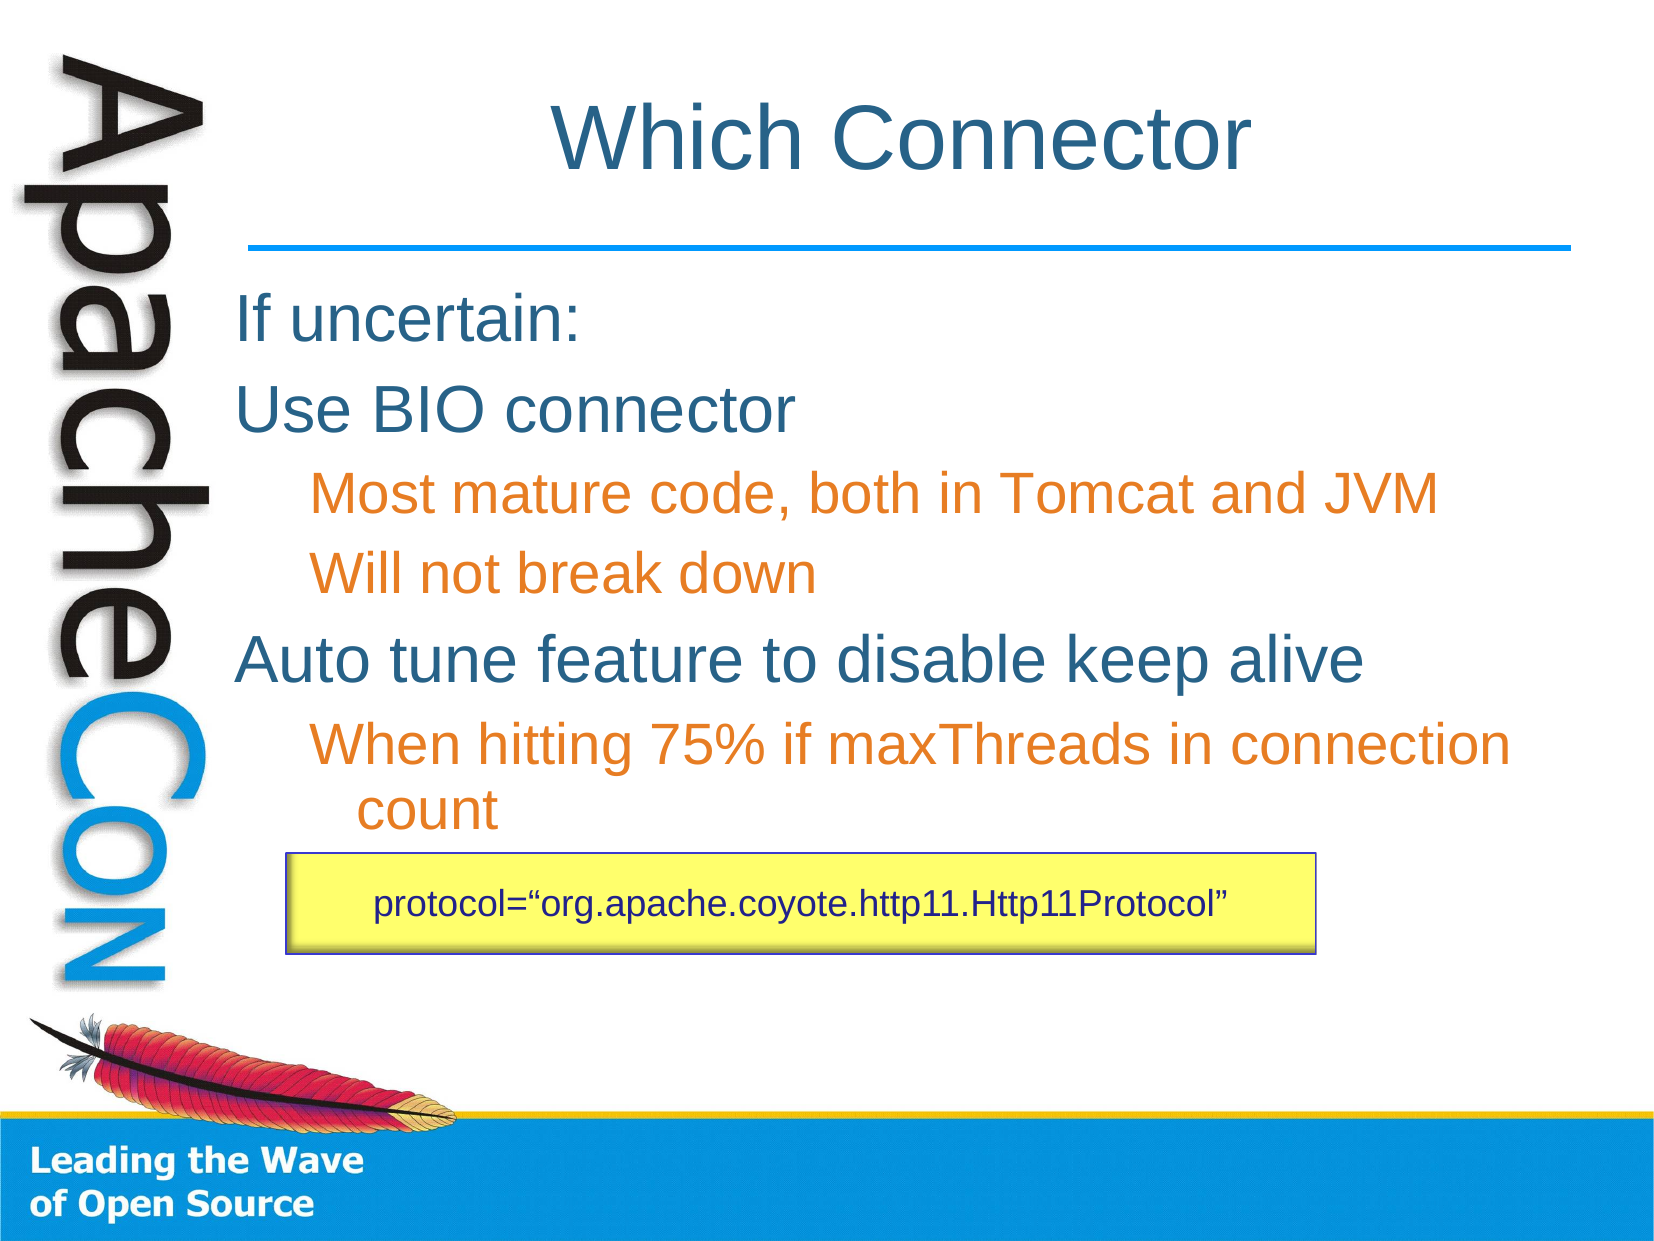

# Which Connector
If uncertain:
Use BIO connector
Most mature code, both in Tomcat and JVM
Will not break down
Auto tune feature to disable keep alive
When hitting 75% if maxThreads in connection count
protocol=“org.apache.coyote.http11.Http11Protocol”